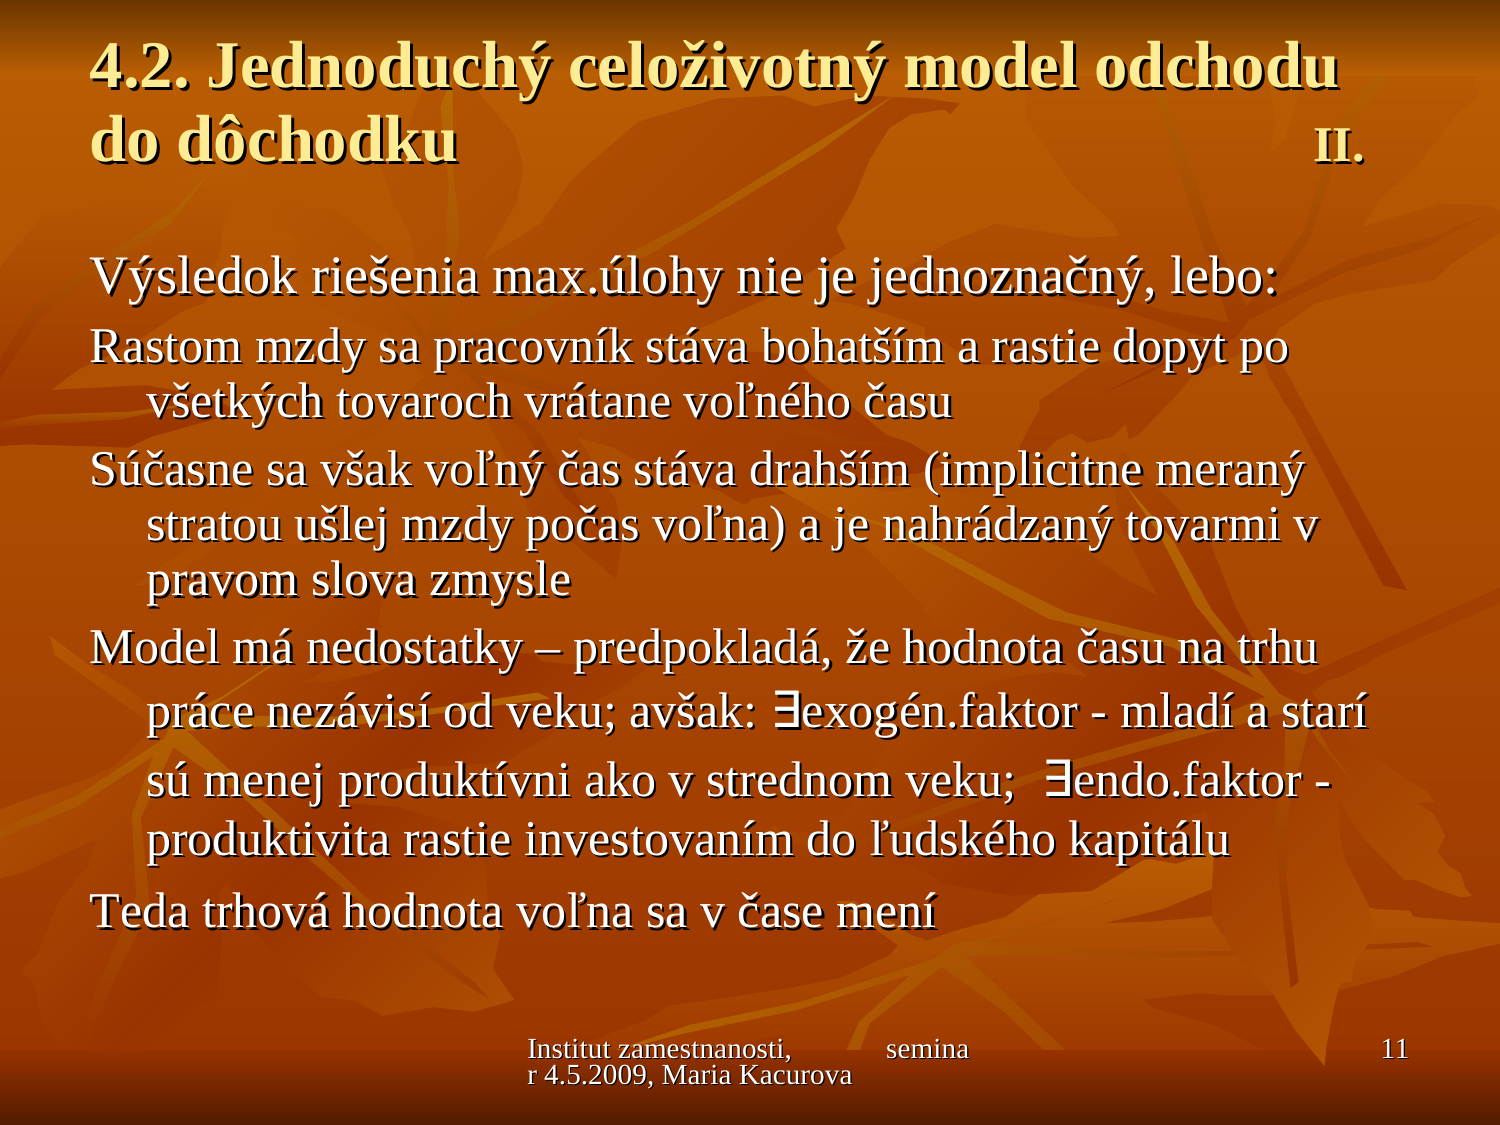

# 4.2. Jednoduchý celoživotný model odchodu do dôchodku II.
Výsledok riešenia max.úlohy nie je jednoznačný, lebo:
Rastom mzdy sa pracovník stáva bohatším a rastie dopyt po všetkých tovaroch vrátane voľného času
Súčasne sa však voľný čas stáva drahším (implicitne meraný stratou ušlej mzdy počas voľna) a je nahrádzaný tovarmi v pravom slova zmysle
Model má nedostatky – predpokladá, že hodnota času na trhu práce nezávisí od veku; avšak: ∃exogén.faktor - mladí a starí sú menej produktívni ako v strednom veku; ∃endo.faktor - produktivita rastie investovaním do ľudského kapitálu
Teda trhová hodnota voľna sa v čase mení
Institut zamestnanosti, seminar 4.5.2009, Maria Kacurova
11